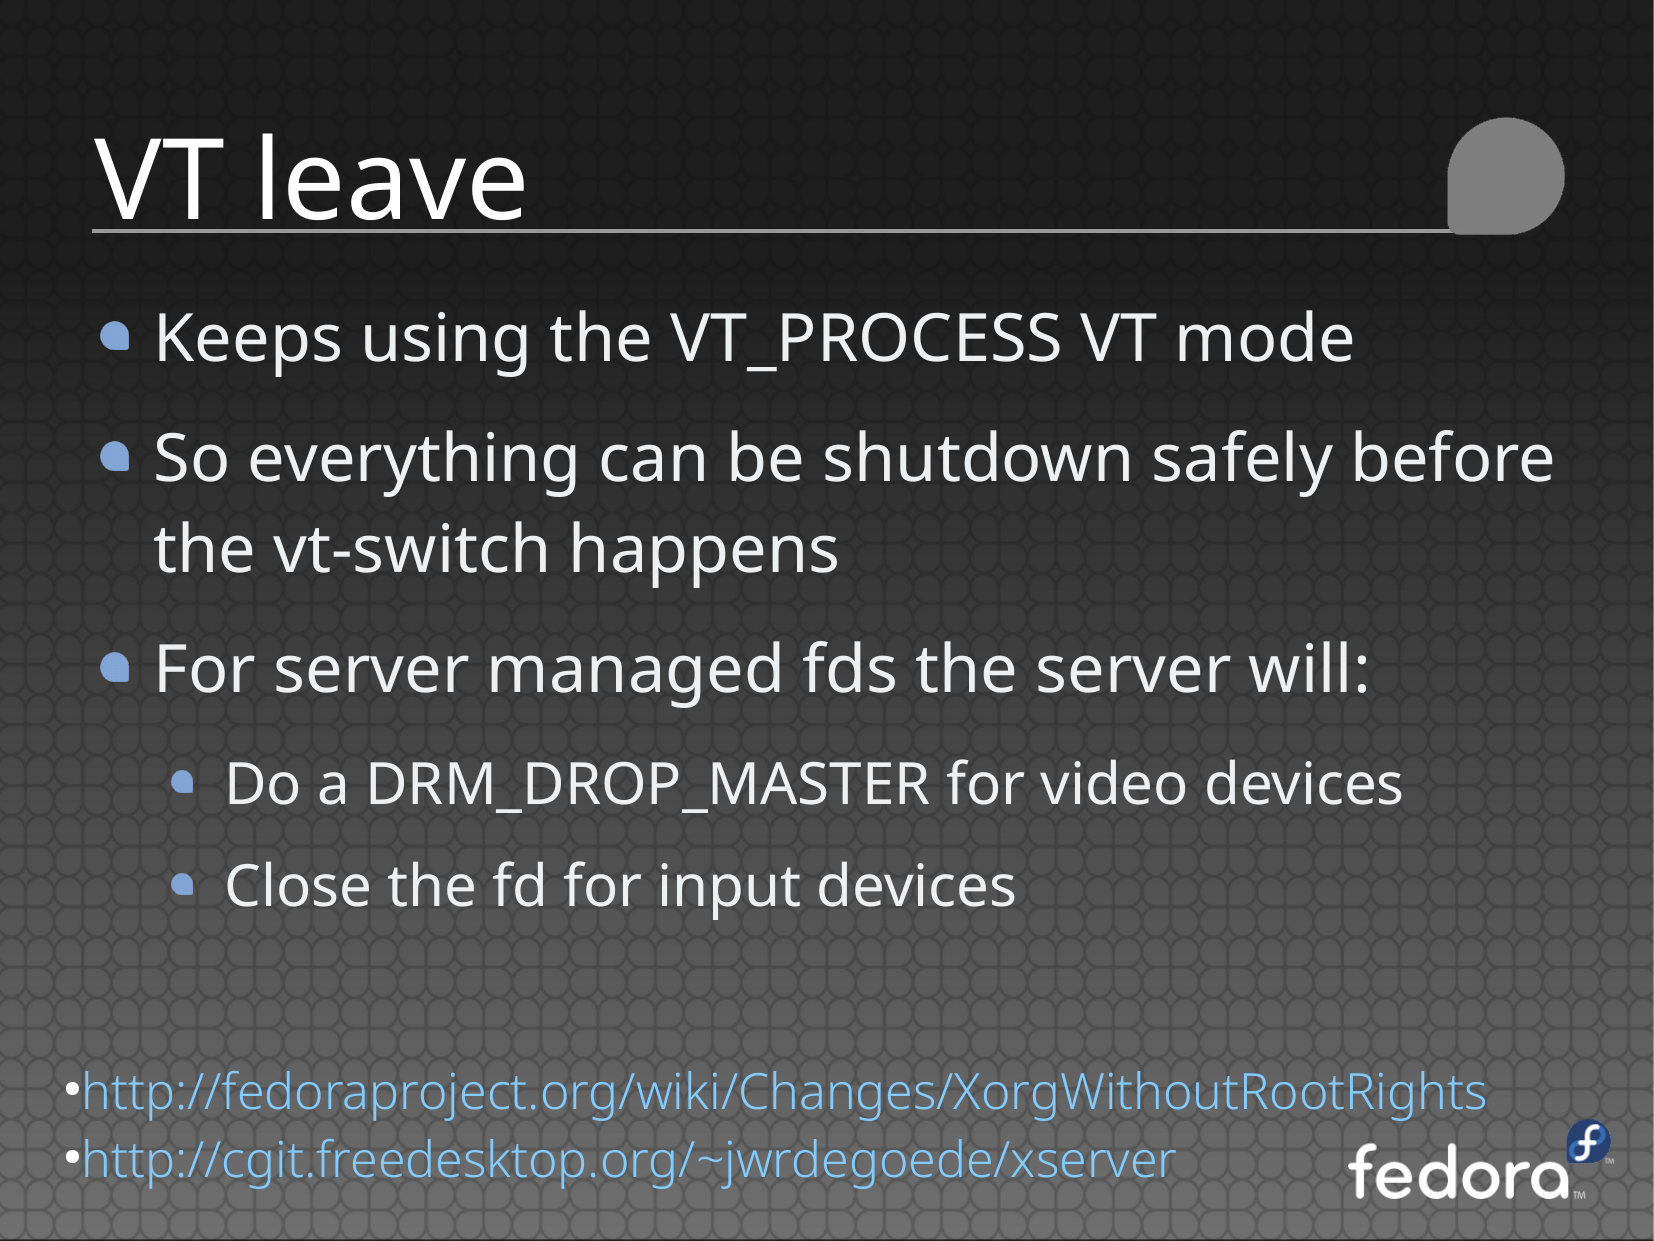

VT leave
# Keeps using the VT_PROCESS VT mode
So everything can be shutdown safely before the vt-switch happens
For server managed fds the server will:
Do a DRM_DROP_MASTER for video devices
Close the fd for input devices
http://fedoraproject.org/wiki/Changes/XorgWithoutRootRights
http://cgit.freedesktop.org/~jwrdegoede/xserver